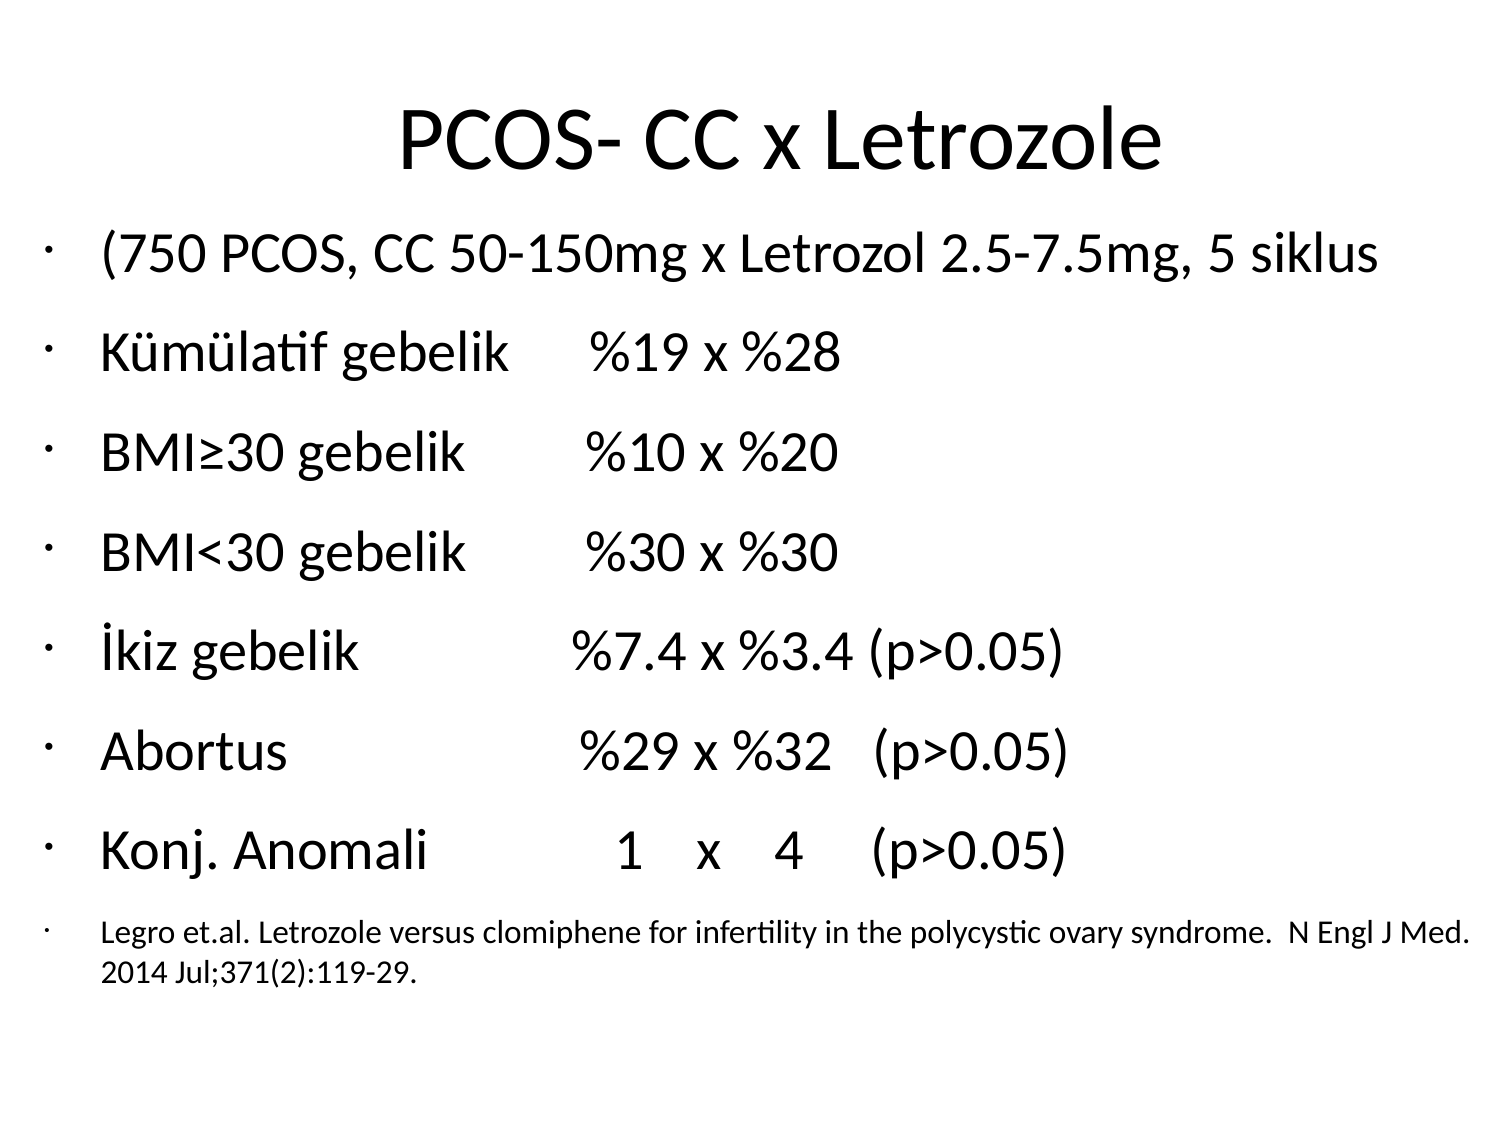

PCOS- CC x Letrozole
# (750 PCOS, CC 50-150mg x Letrozol 2.5-7.5mg, 5 siklus
Kümülatif gebelik %19 x %28
BMI≥30 gebelik %10 x %20
BMI<30 gebelik %30 x %30
İkiz gebelik %7.4 x %3.4 (p>0.05)
Abortus %29 x %32 (p>0.05)
Konj. Anomali 1 x 4 (p>0.05)
Legro et.al. Letrozole versus clomiphene for infertility in the polycystic ovary syndrome. N Engl J Med. 2014 Jul;371(2):119-29.